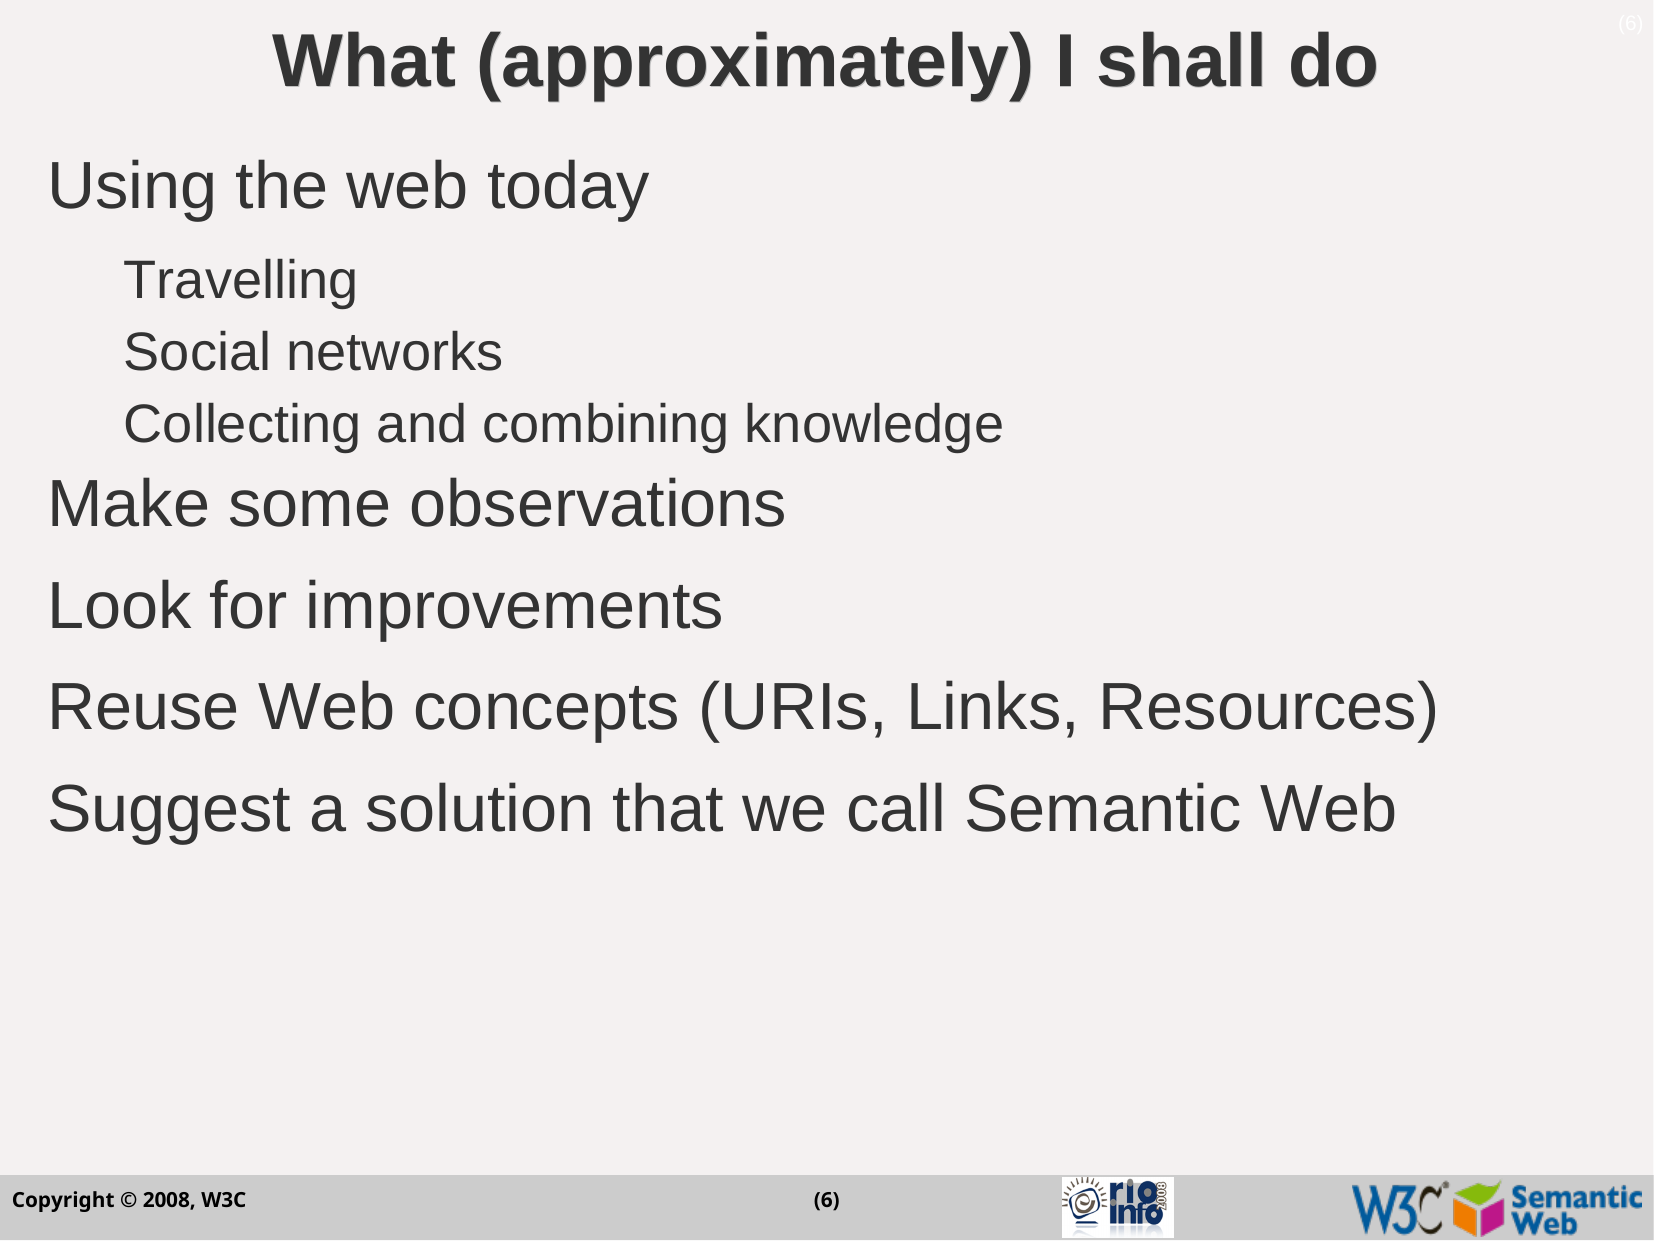

# What (approximately) I shall do
Using the web today
Travelling
Social networks
Collecting and combining knowledge
Make some observations
Look for improvements
Reuse Web concepts (URIs, Links, Resources)
Suggest a solution that we call Semantic Web